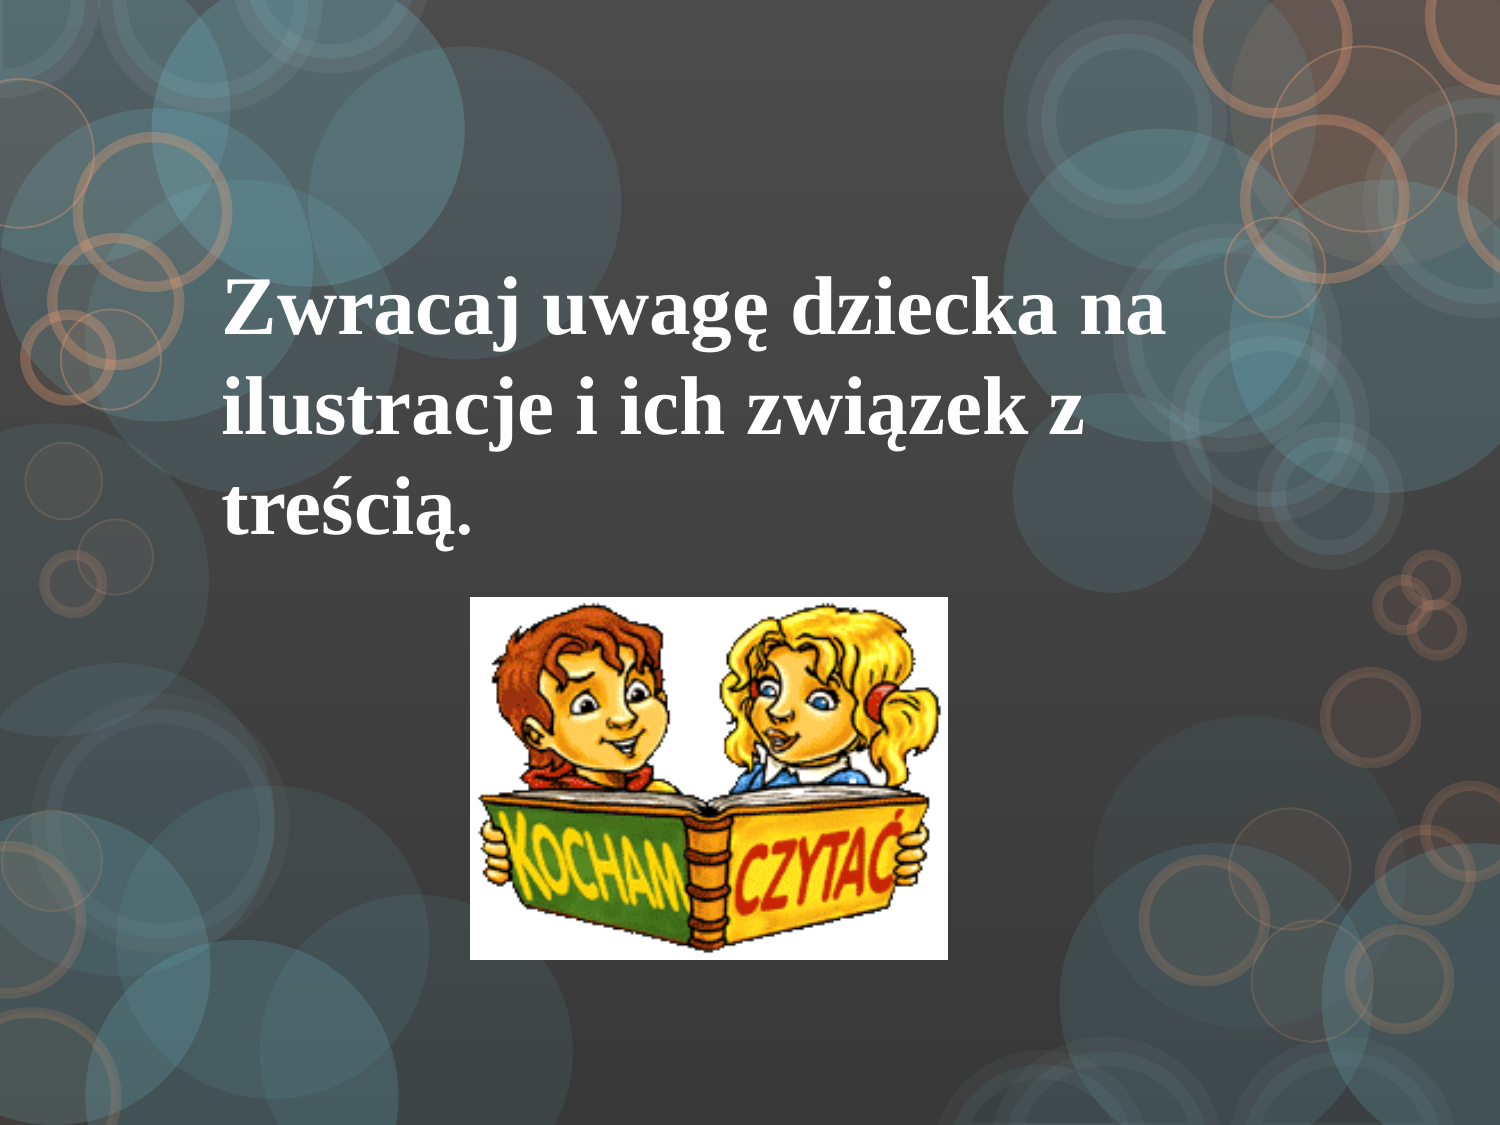

Zwracaj uwagę dziecka na ilustracje i ich związek z treścią.